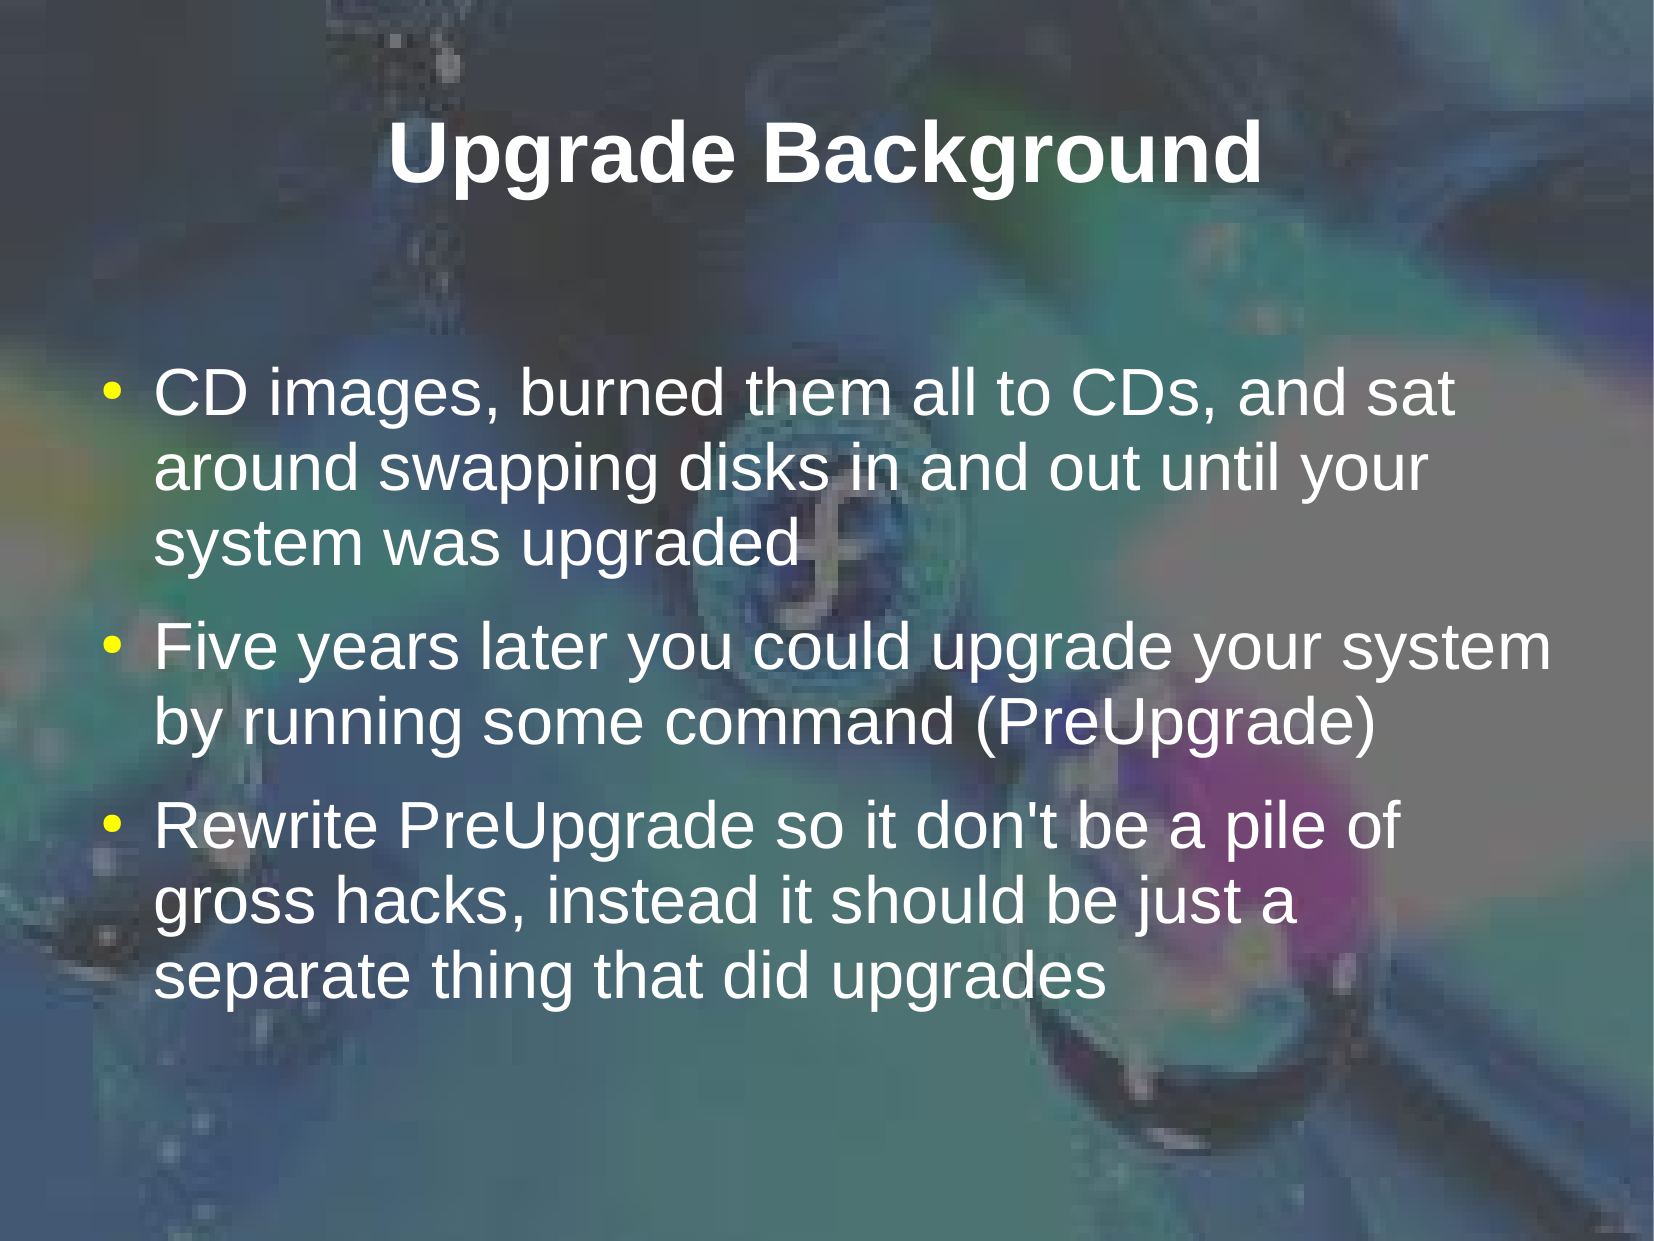

# Upgrade Background
CD images, burned them all to CDs, and sat around swapping disks in and out until your system was upgraded
Five years later you could upgrade your system by running some command (PreUpgrade)
Rewrite PreUpgrade so it don't be a pile of gross hacks, instead it should be just a separate thing that did upgrades